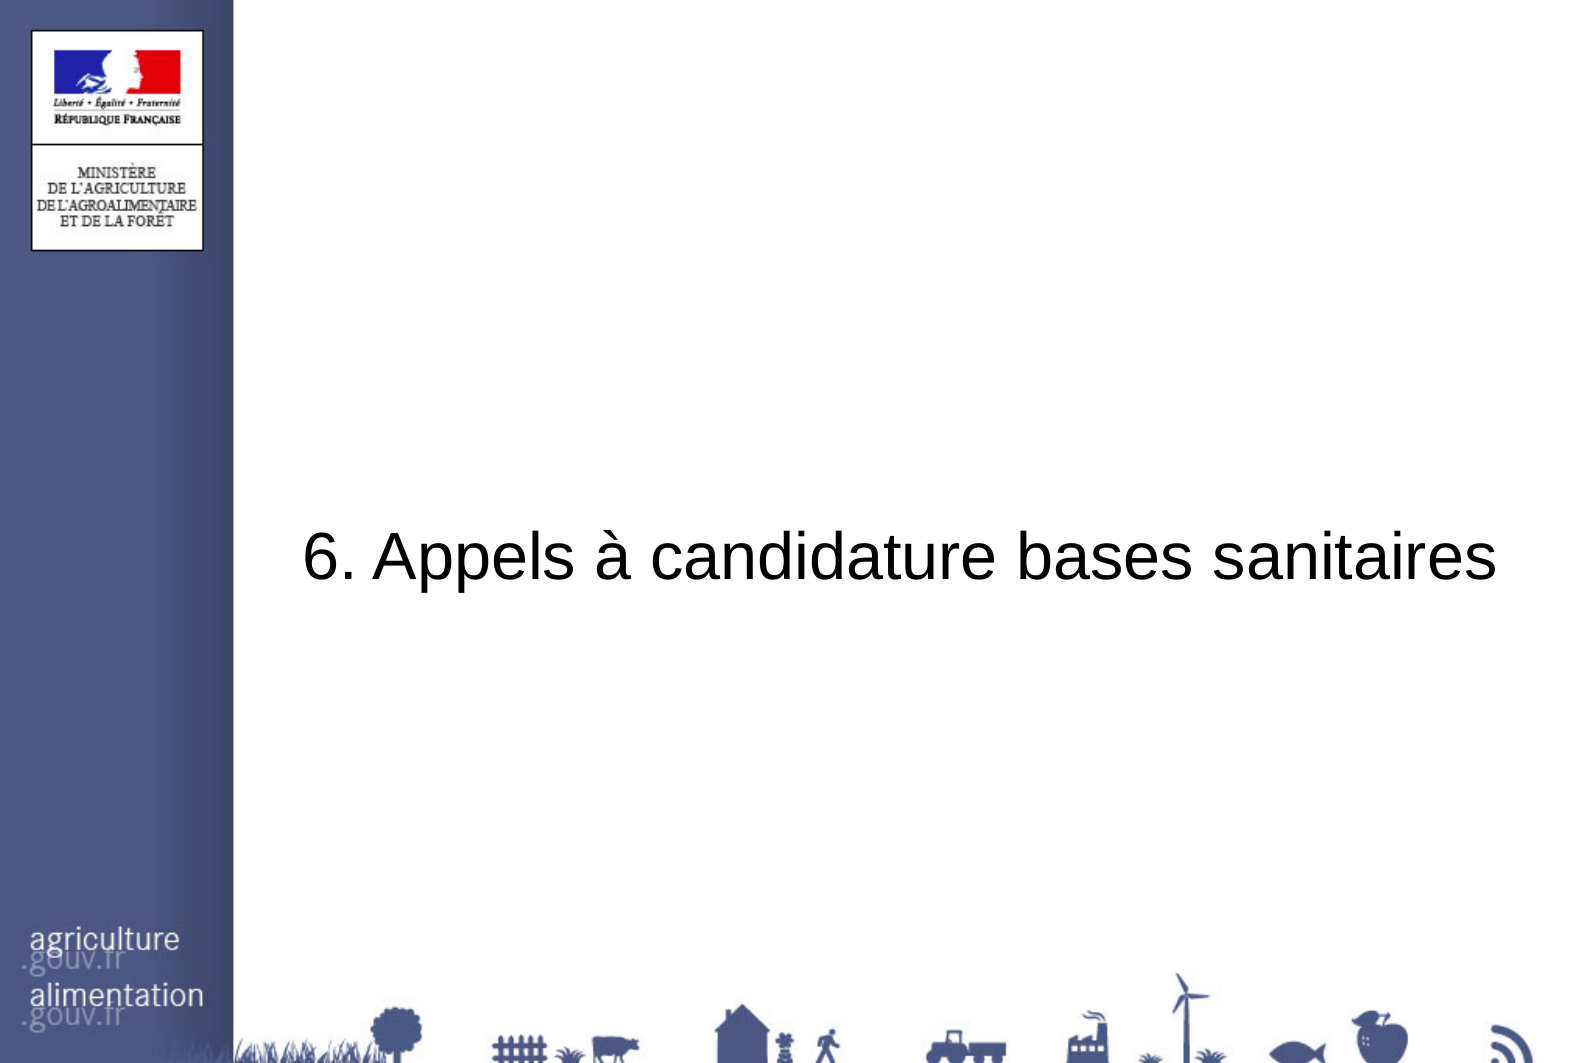

# 6. Appels à candidature bases sanitaires